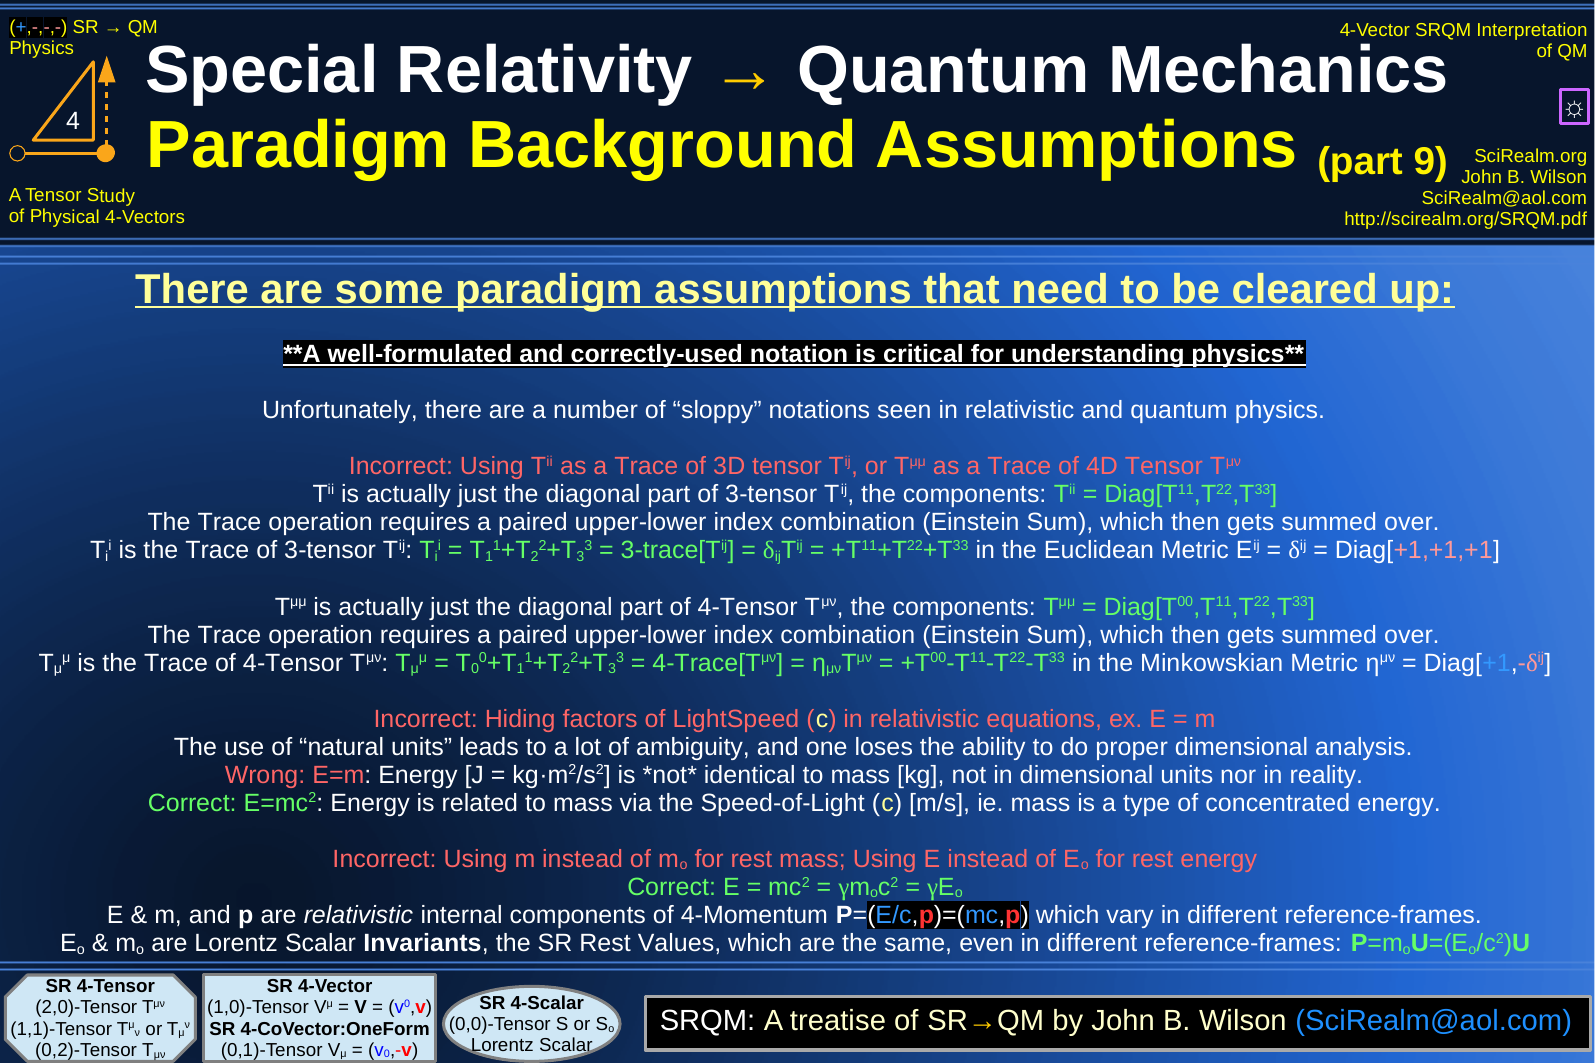

(+,-,-,-) SR → QM
Physics
A Tensor Study
of Physical 4-Vectors
4-Vector SRQM Interpretation
of QM
SciRealm.org
John B. Wilson
SciRealm@aol.com
http://scirealm.org/SRQM.pdf
# Special Relativity → Quantum Mechanics Paradigm Background Assumptions (part 9)
4
☼
There are some paradigm assumptions that need to be cleared up:
**A well-formulated and correctly-used notation is critical for understanding physics**
Unfortunately, there are a number of “sloppy” notations seen in relativistic and quantum physics.
Incorrect: Using Tii as a Trace of 3D tensor Tij, or Tμμ as a Trace of 4D Tensor Tμν
Tii is actually just the diagonal part of 3-tensor Tij, the components: Tii = Diag[T11,T22,T33]
The Trace operation requires a paired upper-lower index combination (Einstein Sum), which then gets summed over.
Tii is the Trace of 3-tensor Tij: Tii = T11+T22+T33 = 3-trace[Tij] = δijTij = +T11+T22+T33 in the Euclidean Metric Eij = δij = Diag[+1,+1,+1]
Tμμ is actually just the diagonal part of 4-Tensor Tμν, the components: Tμμ = Diag[T00,T11,T22,T33]
The Trace operation requires a paired upper-lower index combination (Einstein Sum), which then gets summed over.
Tμμ is the Trace of 4-Tensor Tμν: Tμμ = T00+T11+T22+T33 = 4-Trace[Tμν] = ημνTμν = +T00-T11-T22-T33 in the Minkowskian Metric ημν = Diag[+1,-δij]
Incorrect: Hiding factors of LightSpeed (c) in relativistic equations, ex. E = m
The use of “natural units” leads to a lot of ambiguity, and one loses the ability to do proper dimensional analysis.
Wrong: E=m: Energy [J = kg·m2/s2] is *not* identical to mass [kg], not in dimensional units nor in reality.
Correct: E=mc2: Energy is related to mass via the Speed-of-Light (c) [m/s], ie. mass is a type of concentrated energy.
Incorrect: Using m instead of mo for rest mass; Using E instead of Eo for rest energy
Correct: E = mc2 = γmoc2 = γEo
E & m, and p are relativistic internal components of 4-Momentum P=(E/c,p)=(mc,p) which vary in different reference-frames.
Eo & mo are Lorentz Scalar Invariants, the SR Rest Values, which are the same, even in different reference-frames: P=moU=(Eo/c2)U
SR 4-Tensor
(2,0)-Tensor Tμν
(1,1)-Tensor Tμν or Tμν
(0,2)-Tensor Tμν
SR 4-Vector
(1,0)-Tensor Vμ = V = (v0,v)
SR 4-CoVector:OneForm
(0,1)-Tensor Vμ = (v0,-v)
SR 4-Scalar
(0,0)-Tensor S or So
Lorentz Scalar
SRQM: A treatise of SR→QM by John B. Wilson (SciRealm@aol.com)